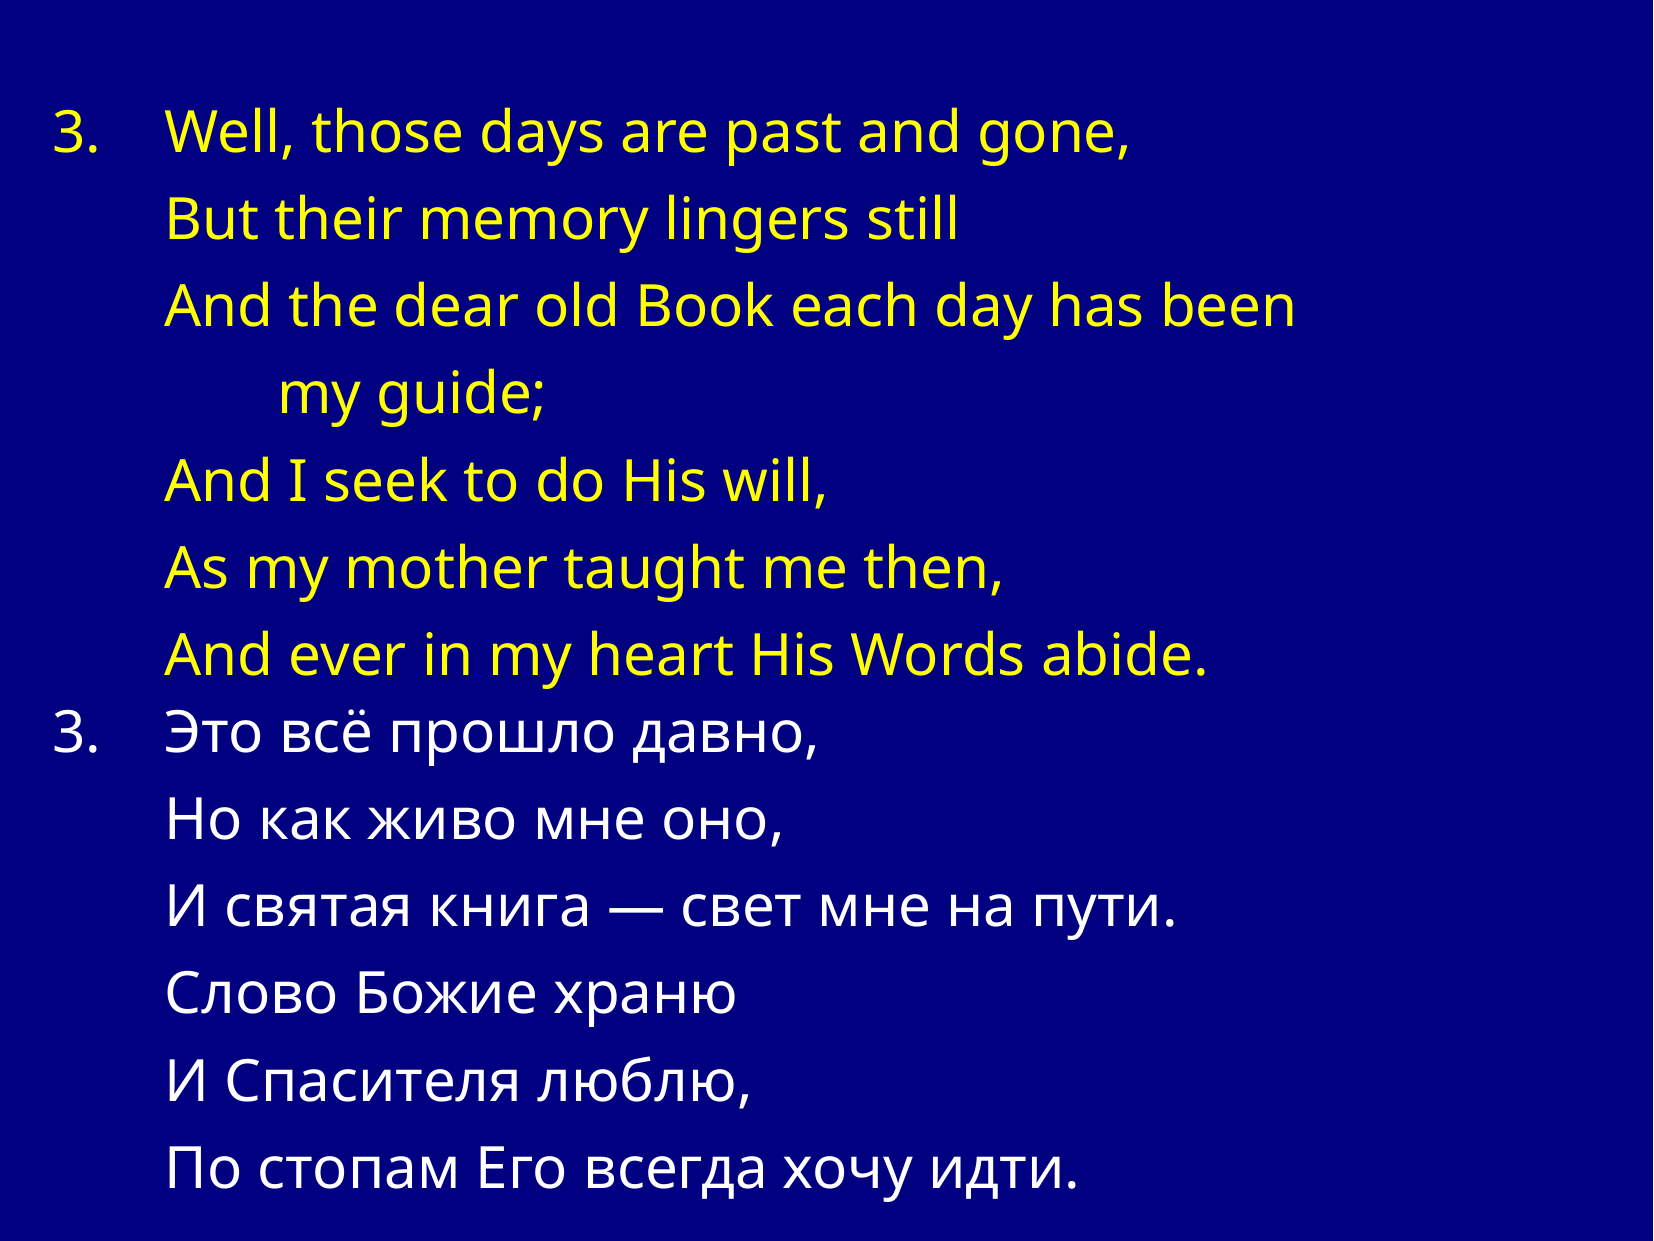

3.	Well, those days are past and gone,
	But their memory lingers still
	And the dear old Book each day has been
		my guide;
	And I seek to do His will,
	As my mother taught me then,
	And ever in my heart His Words abide.
3.	Это всё прошло давно,
	Но как живо мне оно,
	И святая книга — свет мне на пути.
	Слово Божие храню
	И Спасителя люблю,
	По стопам Его всегда хочу идти.